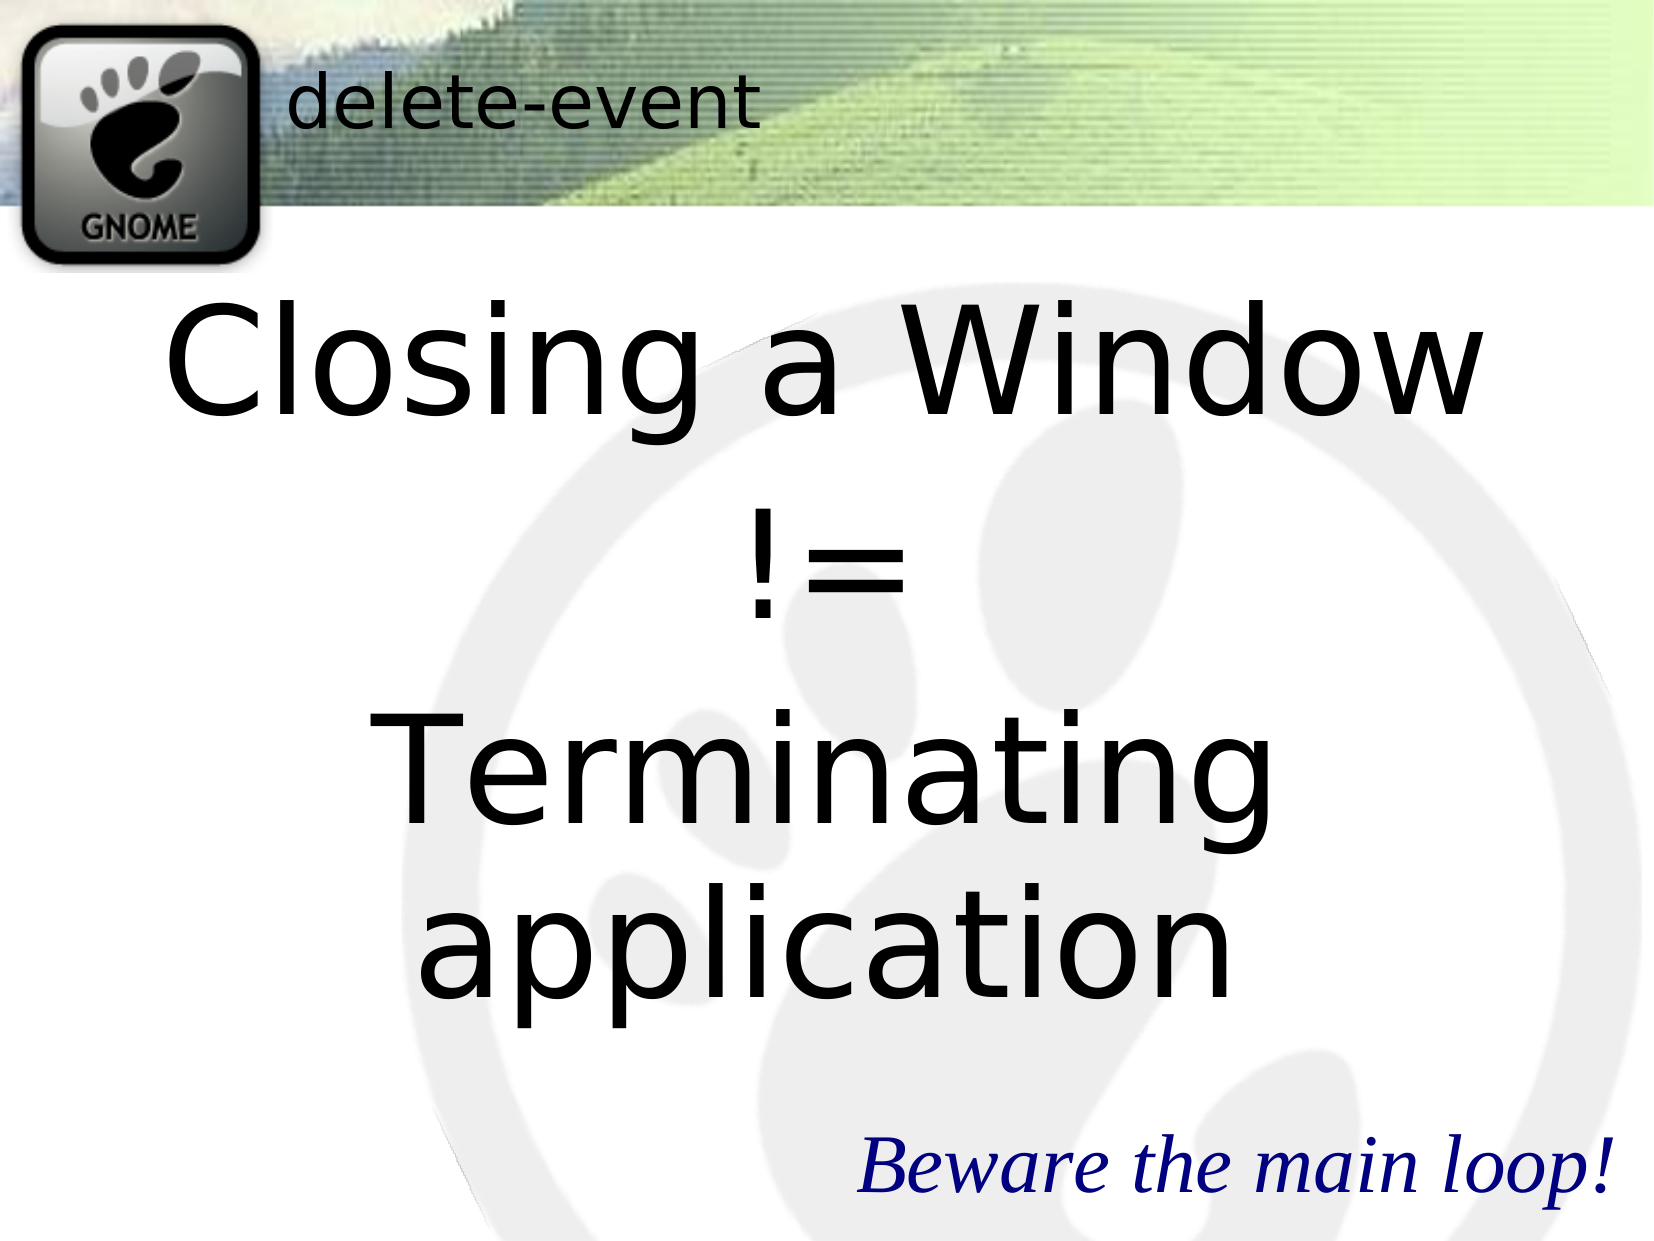

# delete-event
Closing a Window
!=
Terminating application
Beware the main loop!